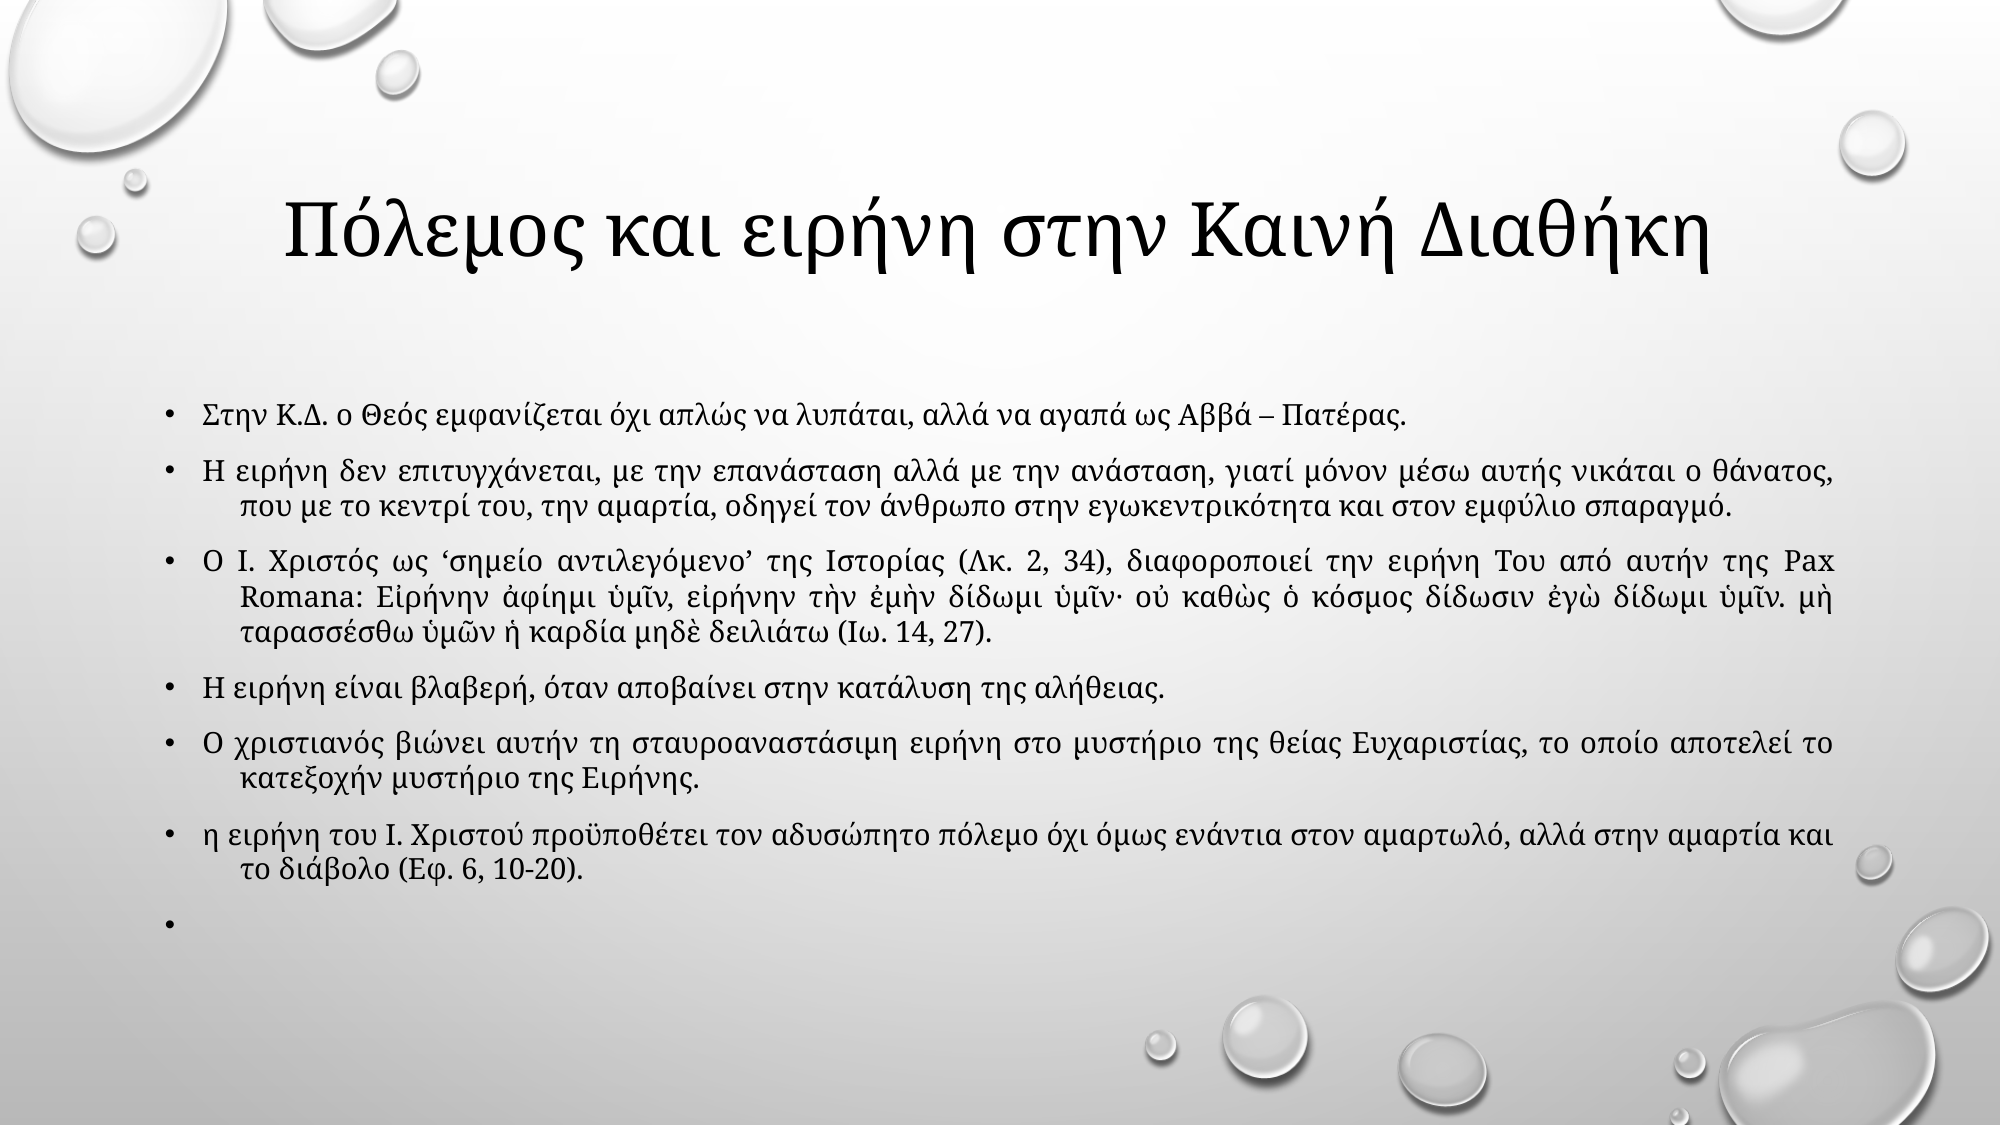

# Πόλεμος και ειρήνη στην Καινή Διαθήκη
Στην Κ.Δ. ο Θεός εμφανίζεται όχι απλώς να λυπάται, αλλά να αγαπά ως Αββά – Πατέρας.
Η ειρήνη δεν επιτυγχάνεται, με την επανάσταση αλλά με την ανάσταση, γιατί μόνον μέσω αυτής νικάται ο θάνατος, που με το κεντρί του, την αμαρτία, οδηγεί τον άνθρωπο στην εγωκεντρικότητα και στον εμφύλιο σπαραγμό.
Ο Ι. Χριστός ως ‘σημείο αντιλεγόμενο’ της Ιστορίας (Λκ. 2, 34), διαφοροποιεί την ειρήνη Του από αυτήν της Pax Romana: Εἰρήνην ἀφίημι ὑμῖν, εἰρήνην τὴν ἐμὴν δίδωμι ὑμῖν· οὐ καθὼς ὁ κόσμος δίδωσιν ἐγὼ δίδωμι ὑμῖν. μὴ ταρασσέσθω ὑμῶν ἡ καρδία μηδὲ δειλιάτω (Ιω. 14, 27).
Η ειρήνη είναι βλαβερή, όταν αποβαίνει στην κατάλυση της αλήθειας.
Ο χριστιανός βιώνει αυτήν τη σταυροαναστάσιμη ειρήνη στο μυστήριο της θείας Ευχαριστίας, το οποίο αποτελεί το κατεξοχήν μυστήριο της Ειρήνης.
η ειρήνη του Ι. Χριστού προϋποθέτει τον αδυσώπητο πόλεμο όχι όμως ενάντια στον αμαρτωλό, αλλά στην αμαρτία και το διάβολο (Εφ. 6, 10-20).